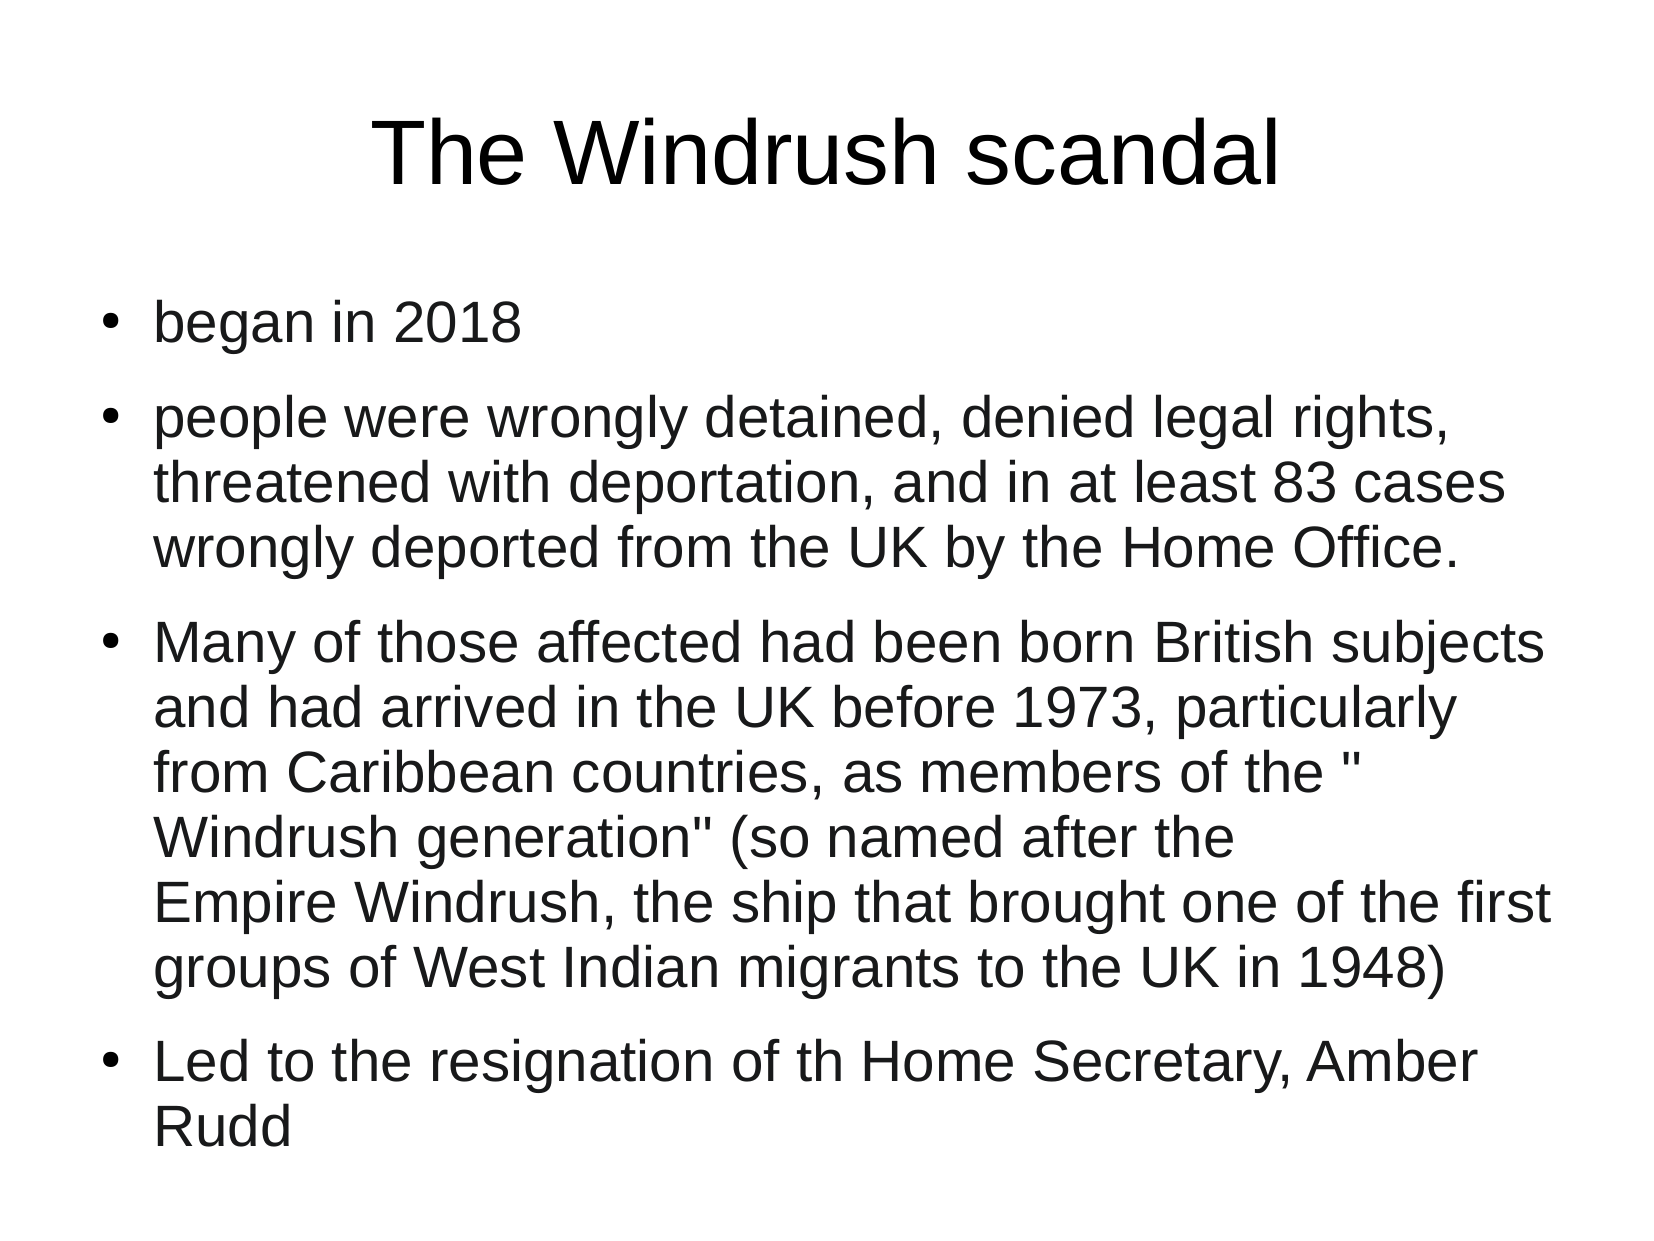

# The Windrush scandal
began in 2018
people were wrongly detained, denied legal rights, threatened with deportation, and in at least 83 cases wrongly deported from the UK by the Home Office.
Many of those affected had been born British subjects and had arrived in the UK before 1973, particularly from Caribbean countries, as members of the "Windrush generation" (so named after the Empire Windrush, the ship that brought one of the first groups of West Indian migrants to the UK in 1948)
Led to the resignation of th Home Secretary, Amber Rudd